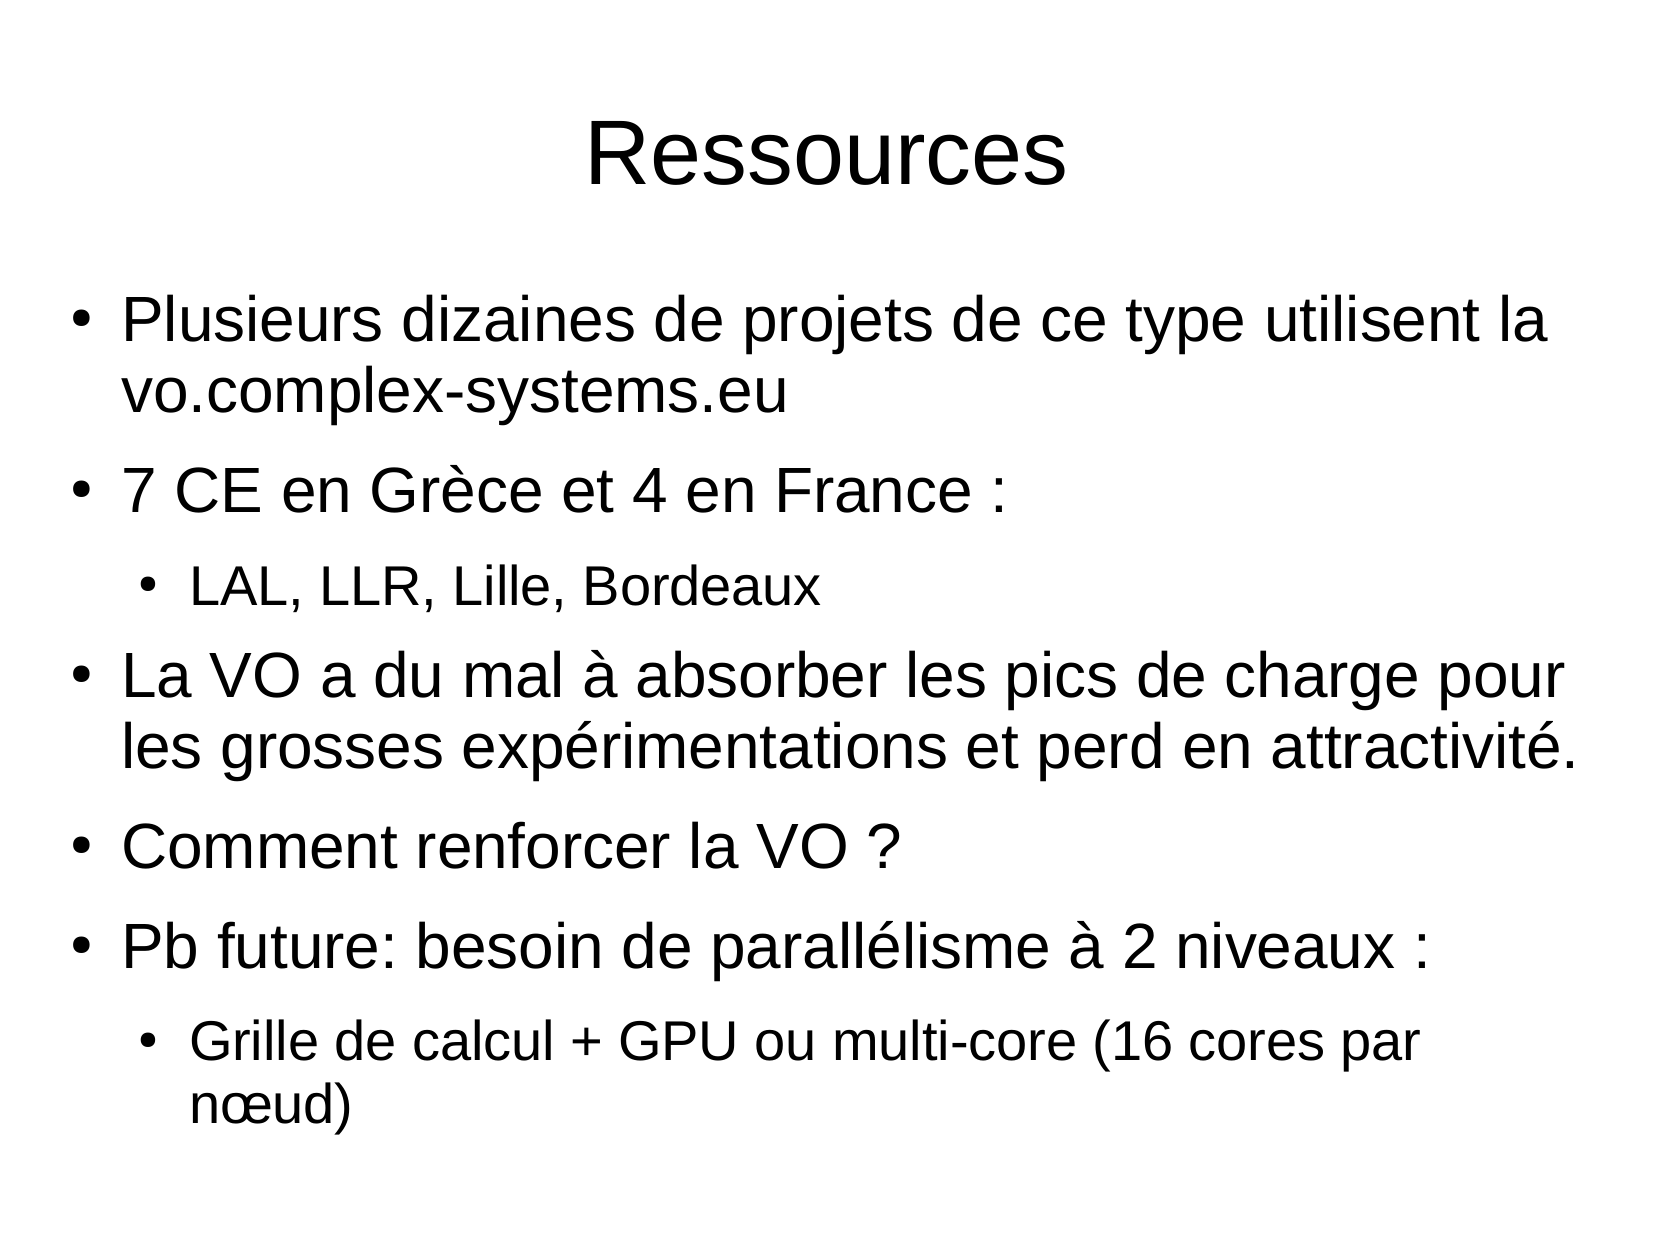

# Ressources
Plusieurs dizaines de projets de ce type utilisent la vo.complex-systems.eu
7 CE en Grèce et 4 en France :
LAL, LLR, Lille, Bordeaux
La VO a du mal à absorber les pics de charge pour les grosses expérimentations et perd en attractivité.
Comment renforcer la VO ?
Pb future: besoin de parallélisme à 2 niveaux :
Grille de calcul + GPU ou multi-core (16 cores par nœud)